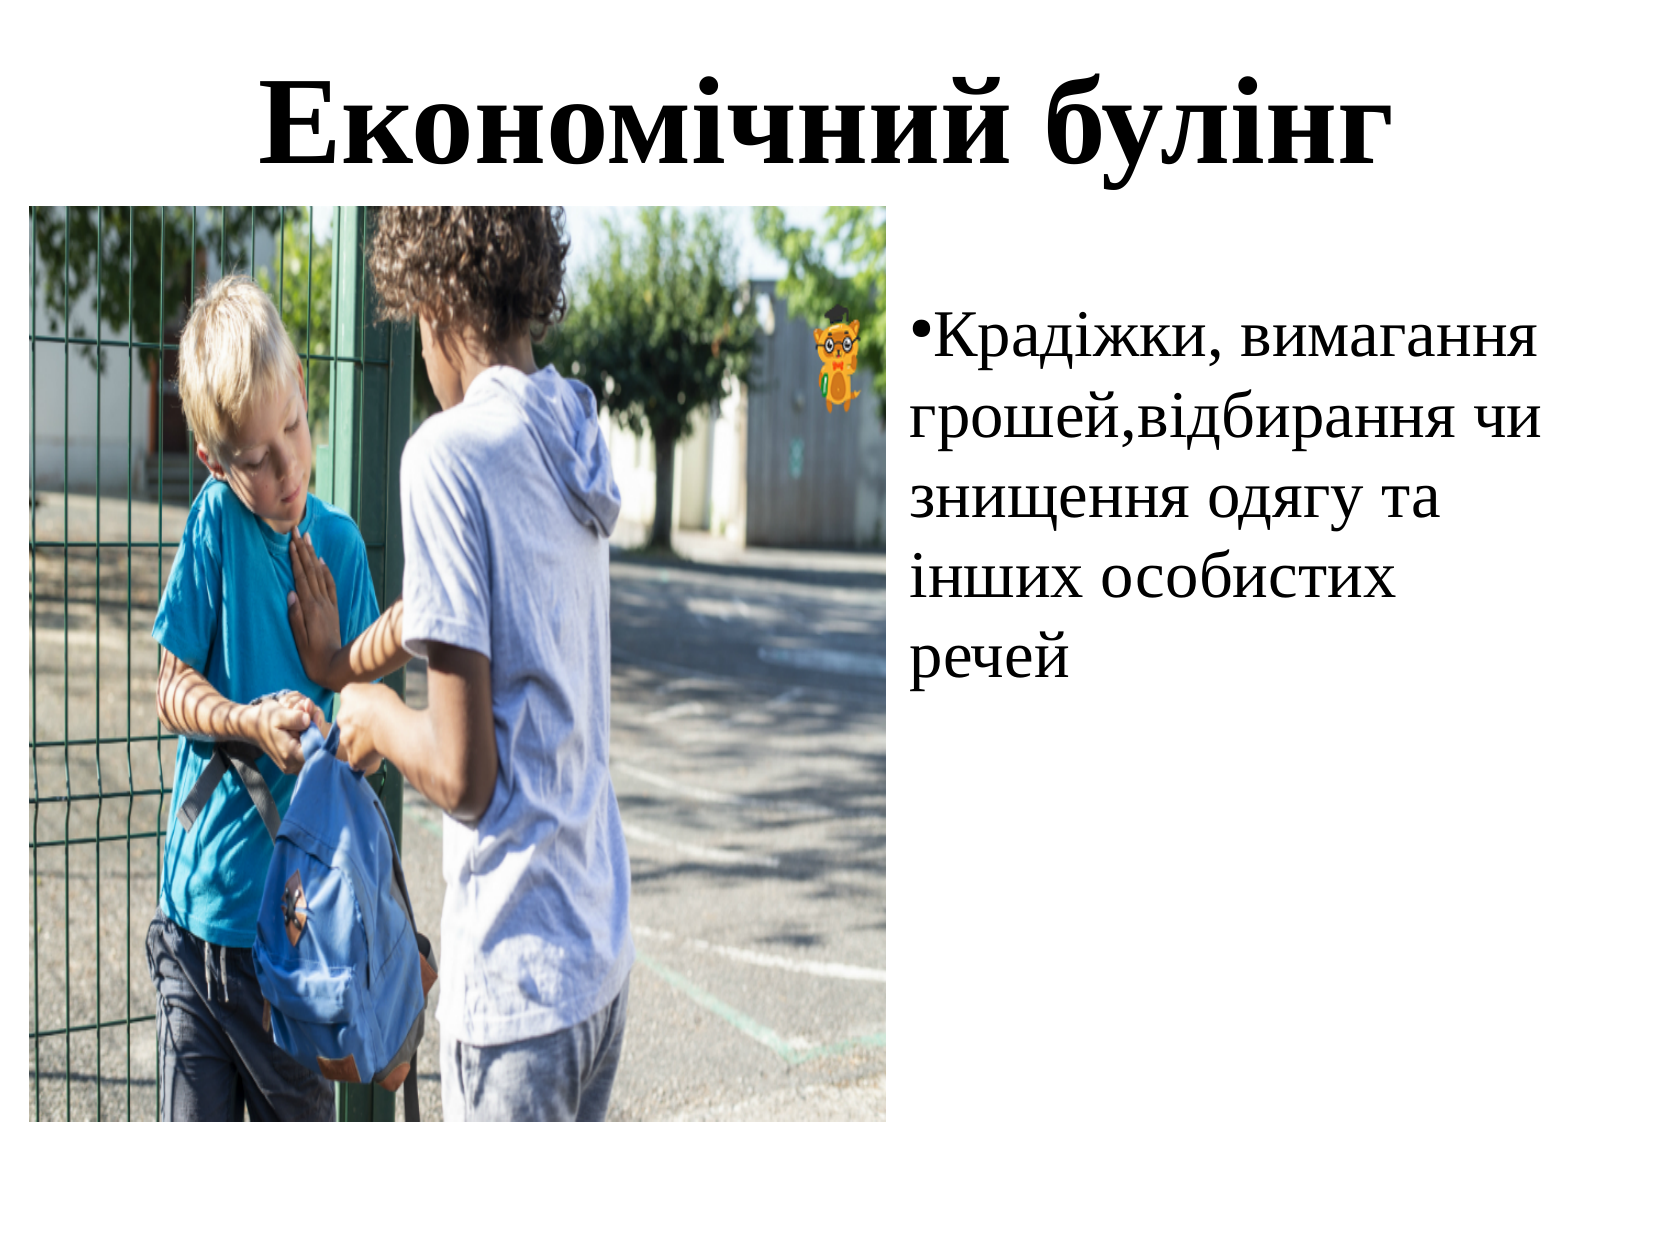

# Економічний булінг
Крадіжки, вимагання грошей,відбирання чи знищення одягу та інших особистих речей